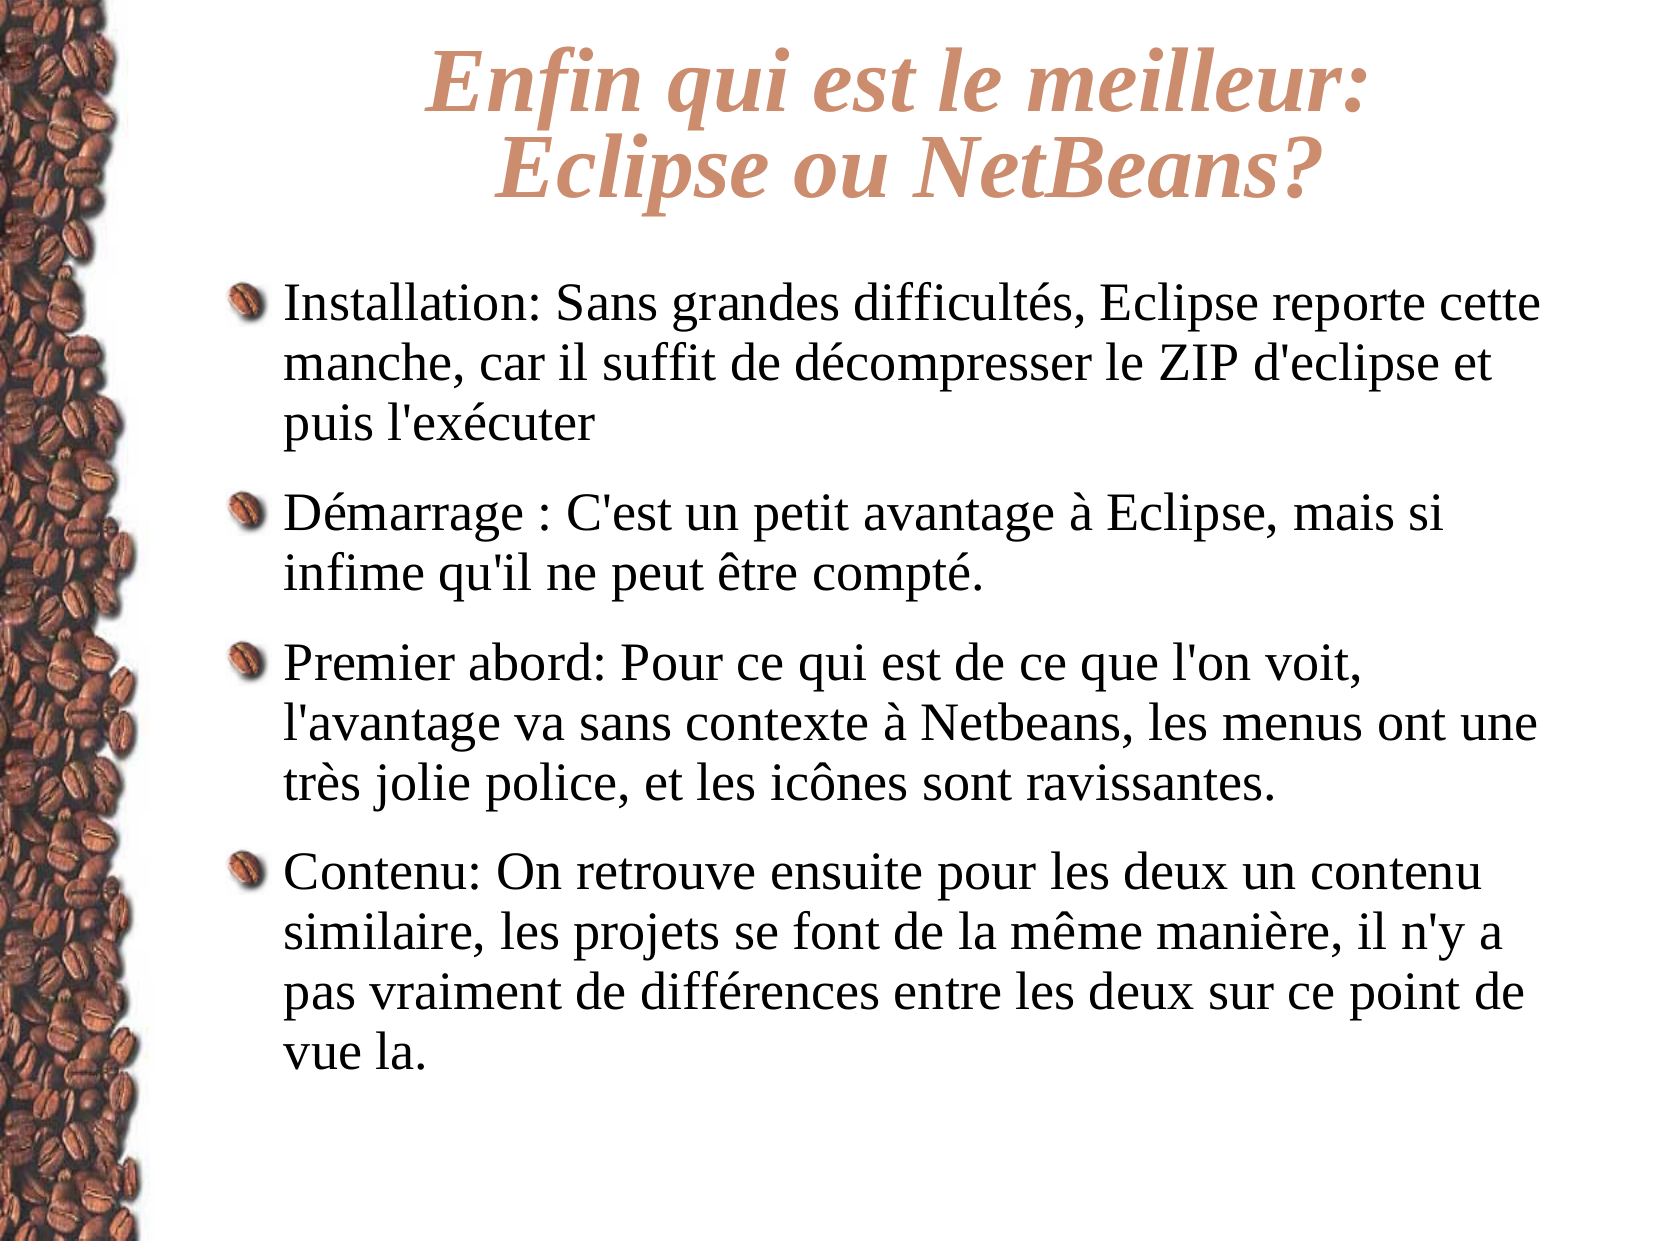

# Enfin qui est le meilleur: Eclipse ou NetBeans?
Installation: Sans grandes difficultés, Eclipse reporte cette manche, car il suffit de décompresser le ZIP d'eclipse et puis l'exécuter
Démarrage : C'est un petit avantage à Eclipse, mais si infime qu'il ne peut être compté.
Premier abord: Pour ce qui est de ce que l'on voit, l'avantage va sans contexte à Netbeans, les menus ont une très jolie police, et les icônes sont ravissantes.
Contenu: On retrouve ensuite pour les deux un contenu similaire, les projets se font de la même manière, il n'y a pas vraiment de différences entre les deux sur ce point de vue la.